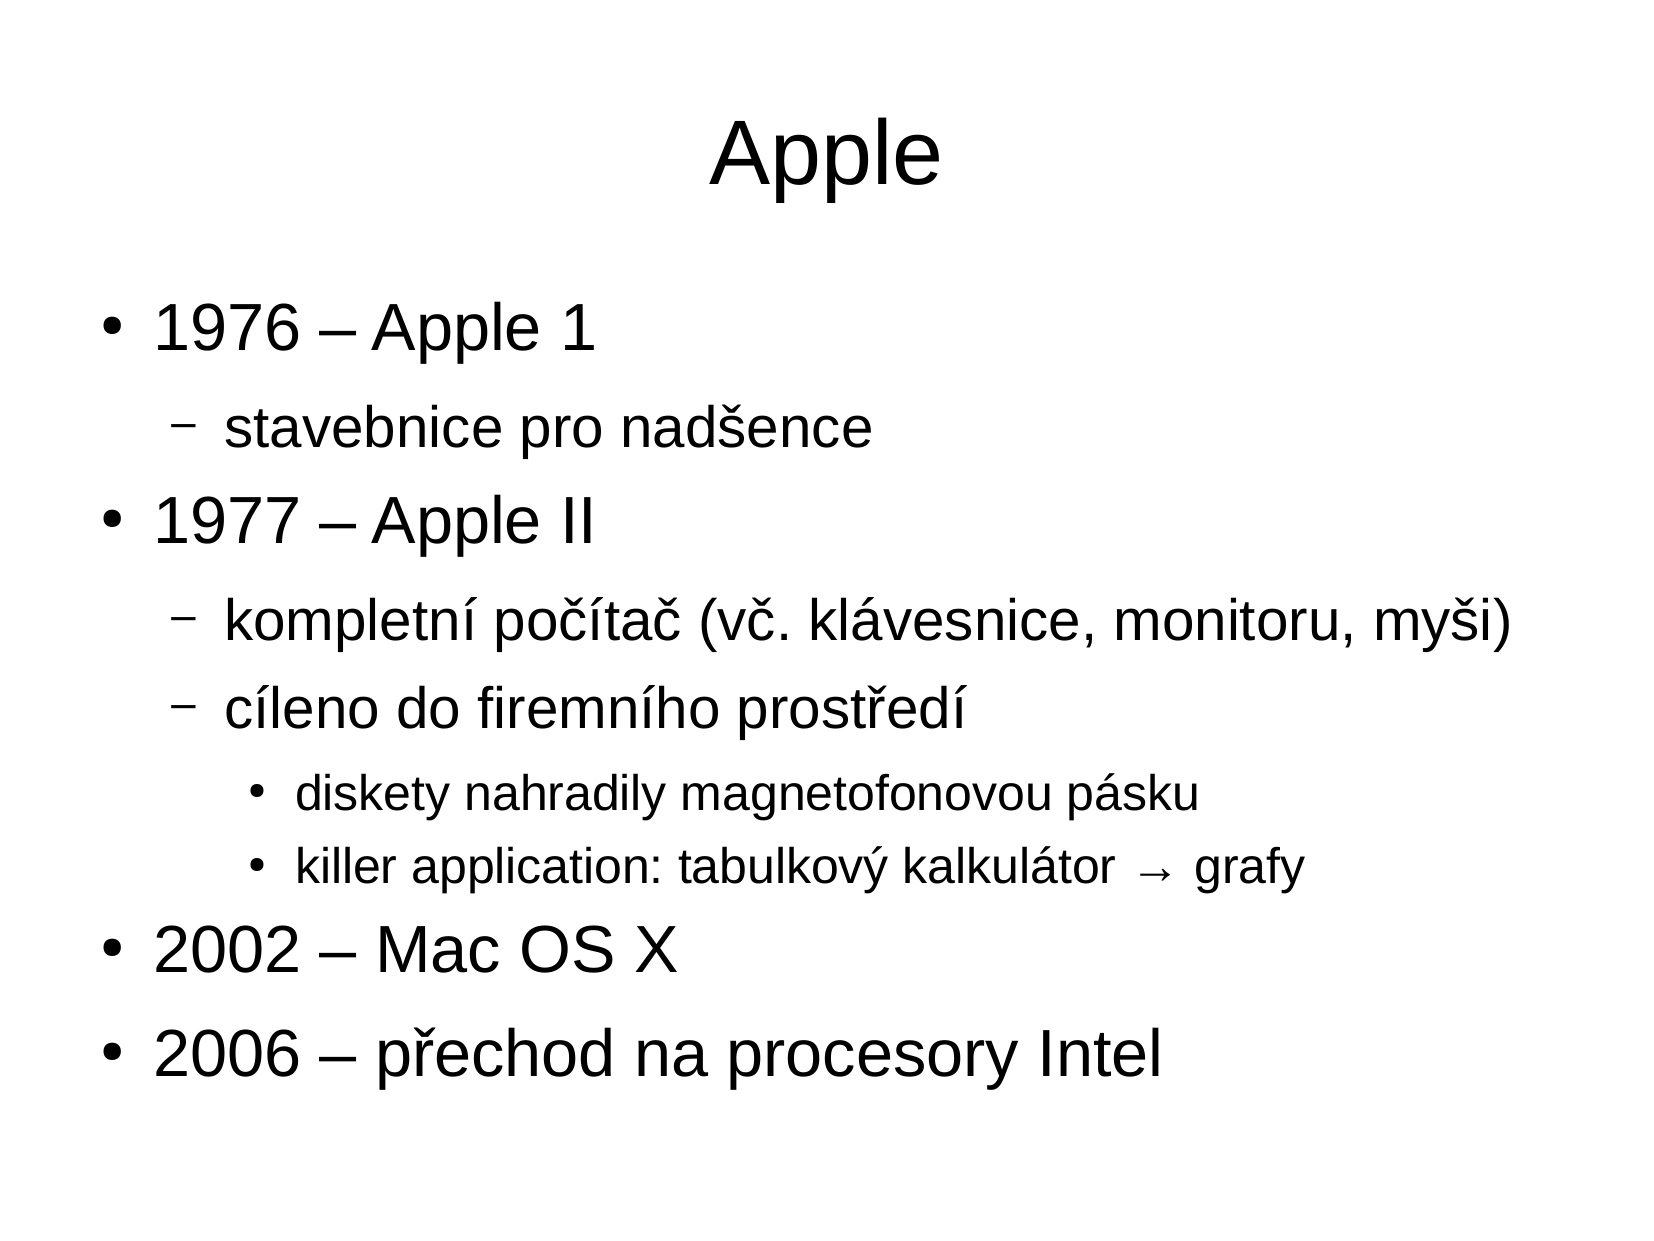

# Apple
1976 – Apple 1
stavebnice pro nadšence
1977 – Apple II
kompletní počítač (vč. klávesnice, monitoru, myši)
cíleno do firemního prostředí
diskety nahradily magnetofonovou pásku
killer application: tabulkový kalkulátor → grafy
2002 – Mac OS X
2006 – přechod na procesory Intel